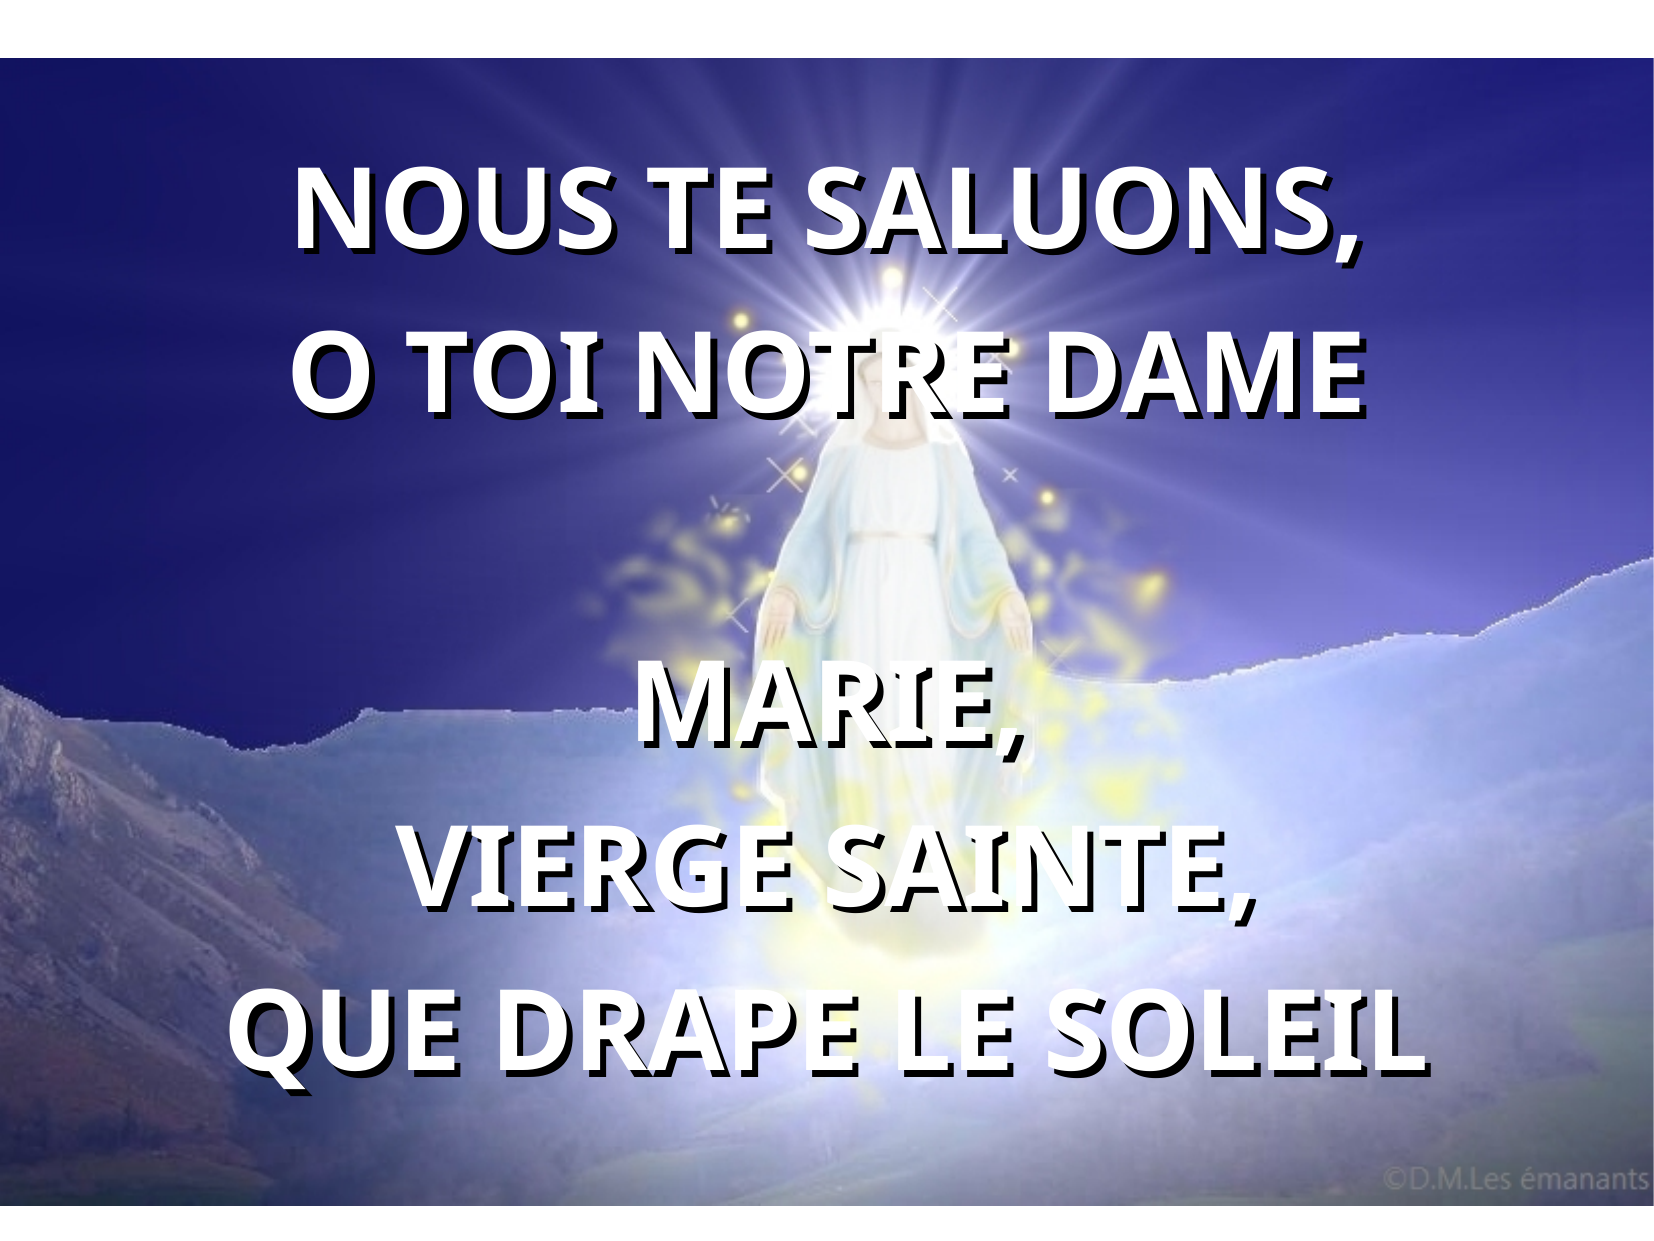

# NOUS TE SALUONS,
O TOI NOTRE DAME
MARIE,
VIERGE SAINTE,
QUE DRAPE LE SOLEIL